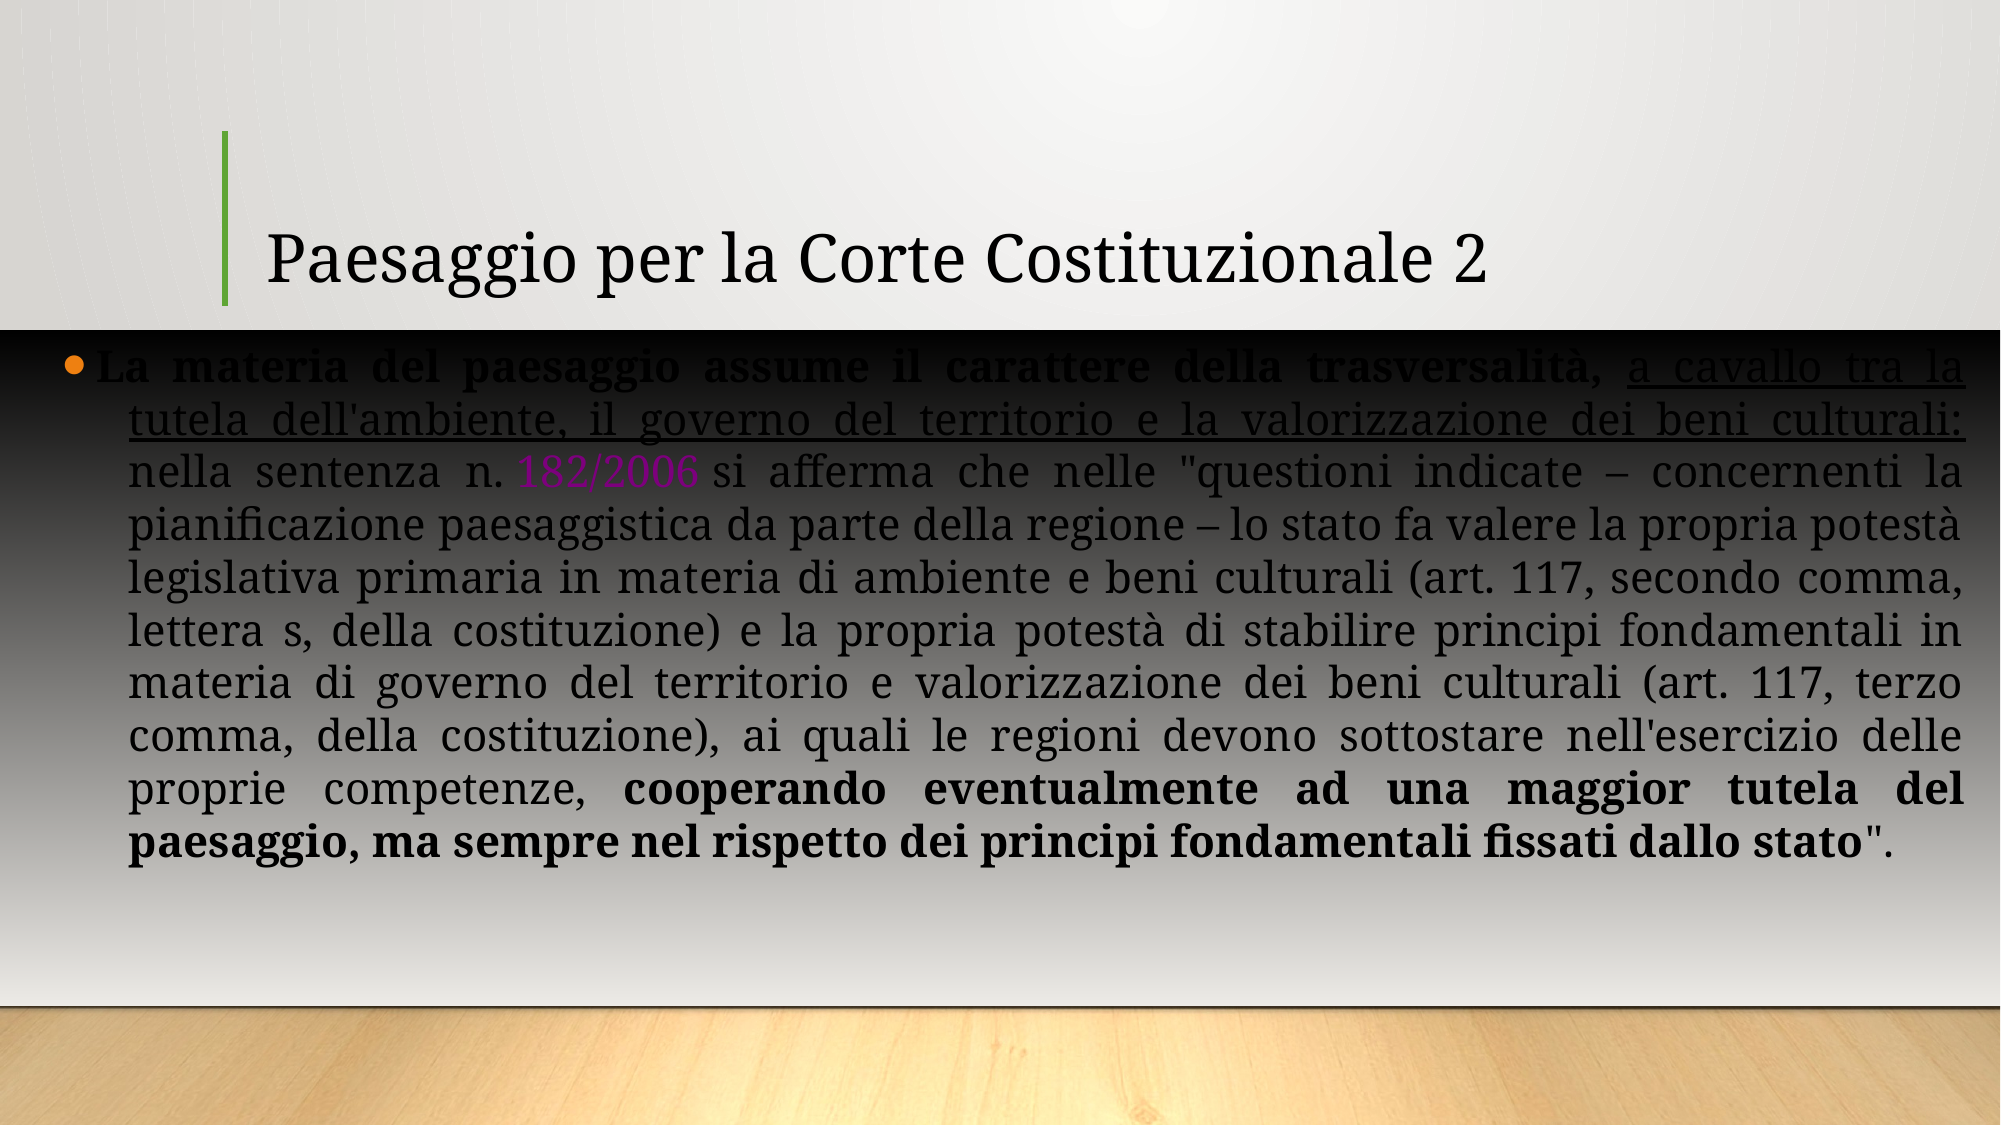

# Paesaggio per la Corte Costituzionale 2
La materia del paesaggio assume il carattere della trasversalità, a cavallo tra la tutela dell'ambiente, il governo del territorio e la valorizzazione dei beni culturali: nella sentenza n. 182/2006 si afferma che nelle "questioni indicate – concernenti la pianificazione paesaggistica da parte della regione – lo stato fa valere la propria potestà legislativa primaria in materia di ambiente e beni culturali (art. 117, secondo comma, lettera s, della costituzione) e la propria potestà di stabilire principi fondamentali in materia di governo del territorio e valorizzazione dei beni culturali (art. 117, terzo comma, della costituzione), ai quali le regioni devono sottostare nell'esercizio delle proprie competenze, cooperando eventualmente ad una maggior tutela del paesaggio, ma sempre nel rispetto dei principi fondamentali fissati dallo stato".